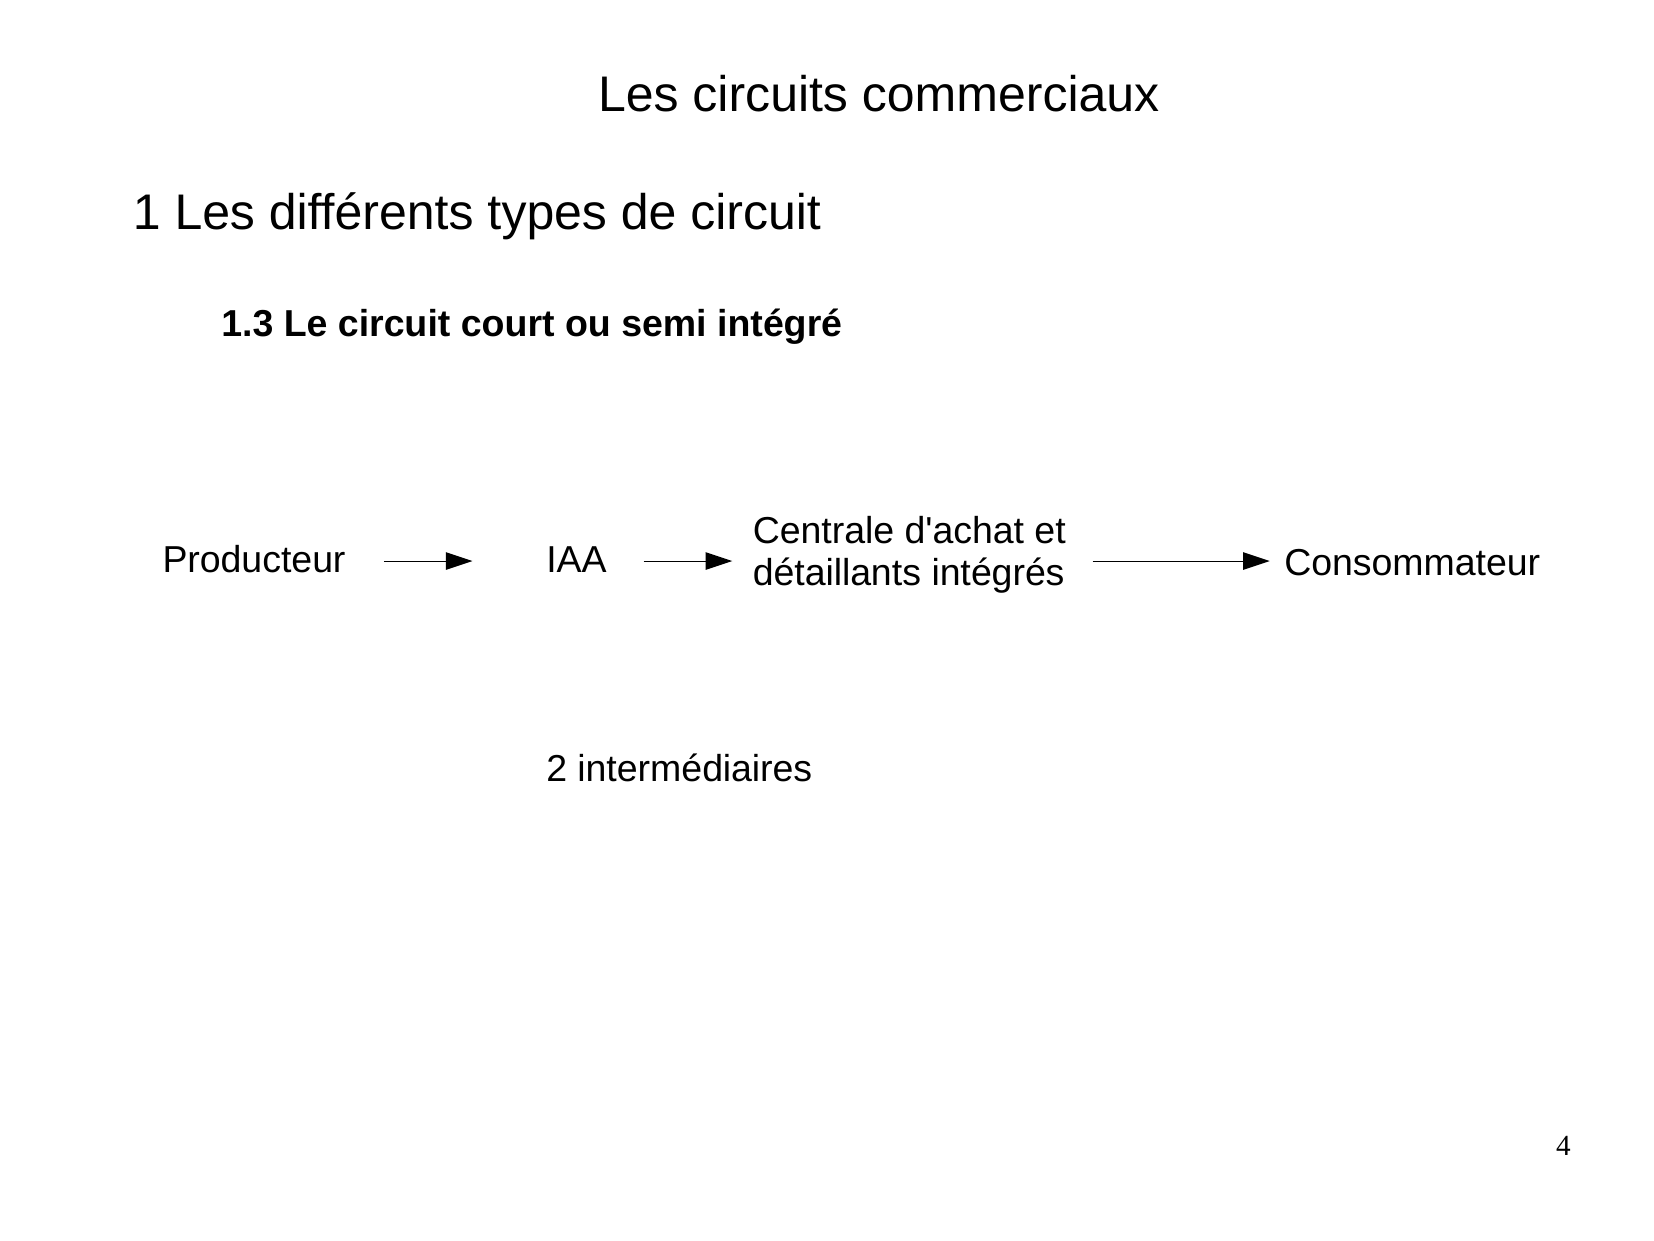

Les circuits commerciaux
1 Les différents types de circuit
1.3 Le circuit court ou semi intégré
Centrale d'achat et détaillants intégrés
Producteur
IAA
Consommateur
2 intermédiaires
4